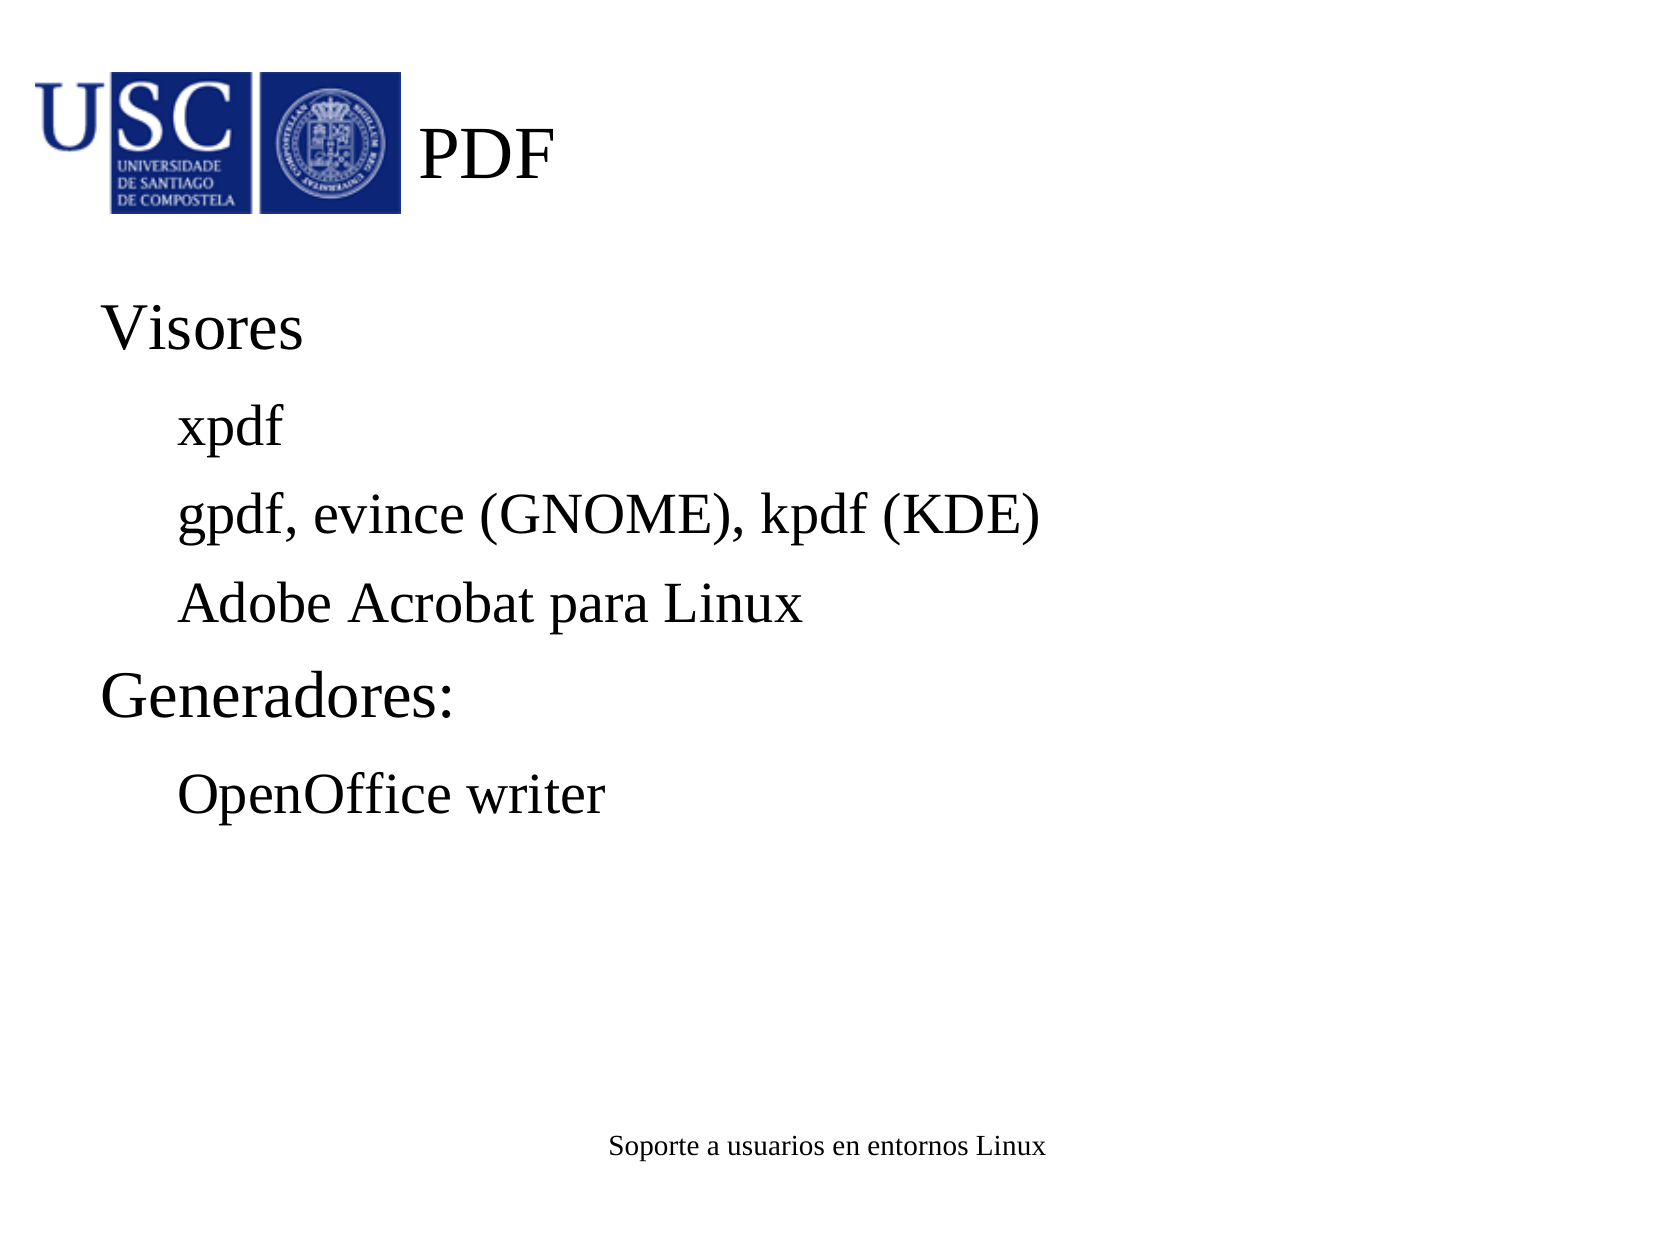

# PDF
Visores
xpdf
gpdf, evince (GNOME), kpdf (KDE)
Adobe Acrobat para Linux
Generadores:
OpenOffice writer